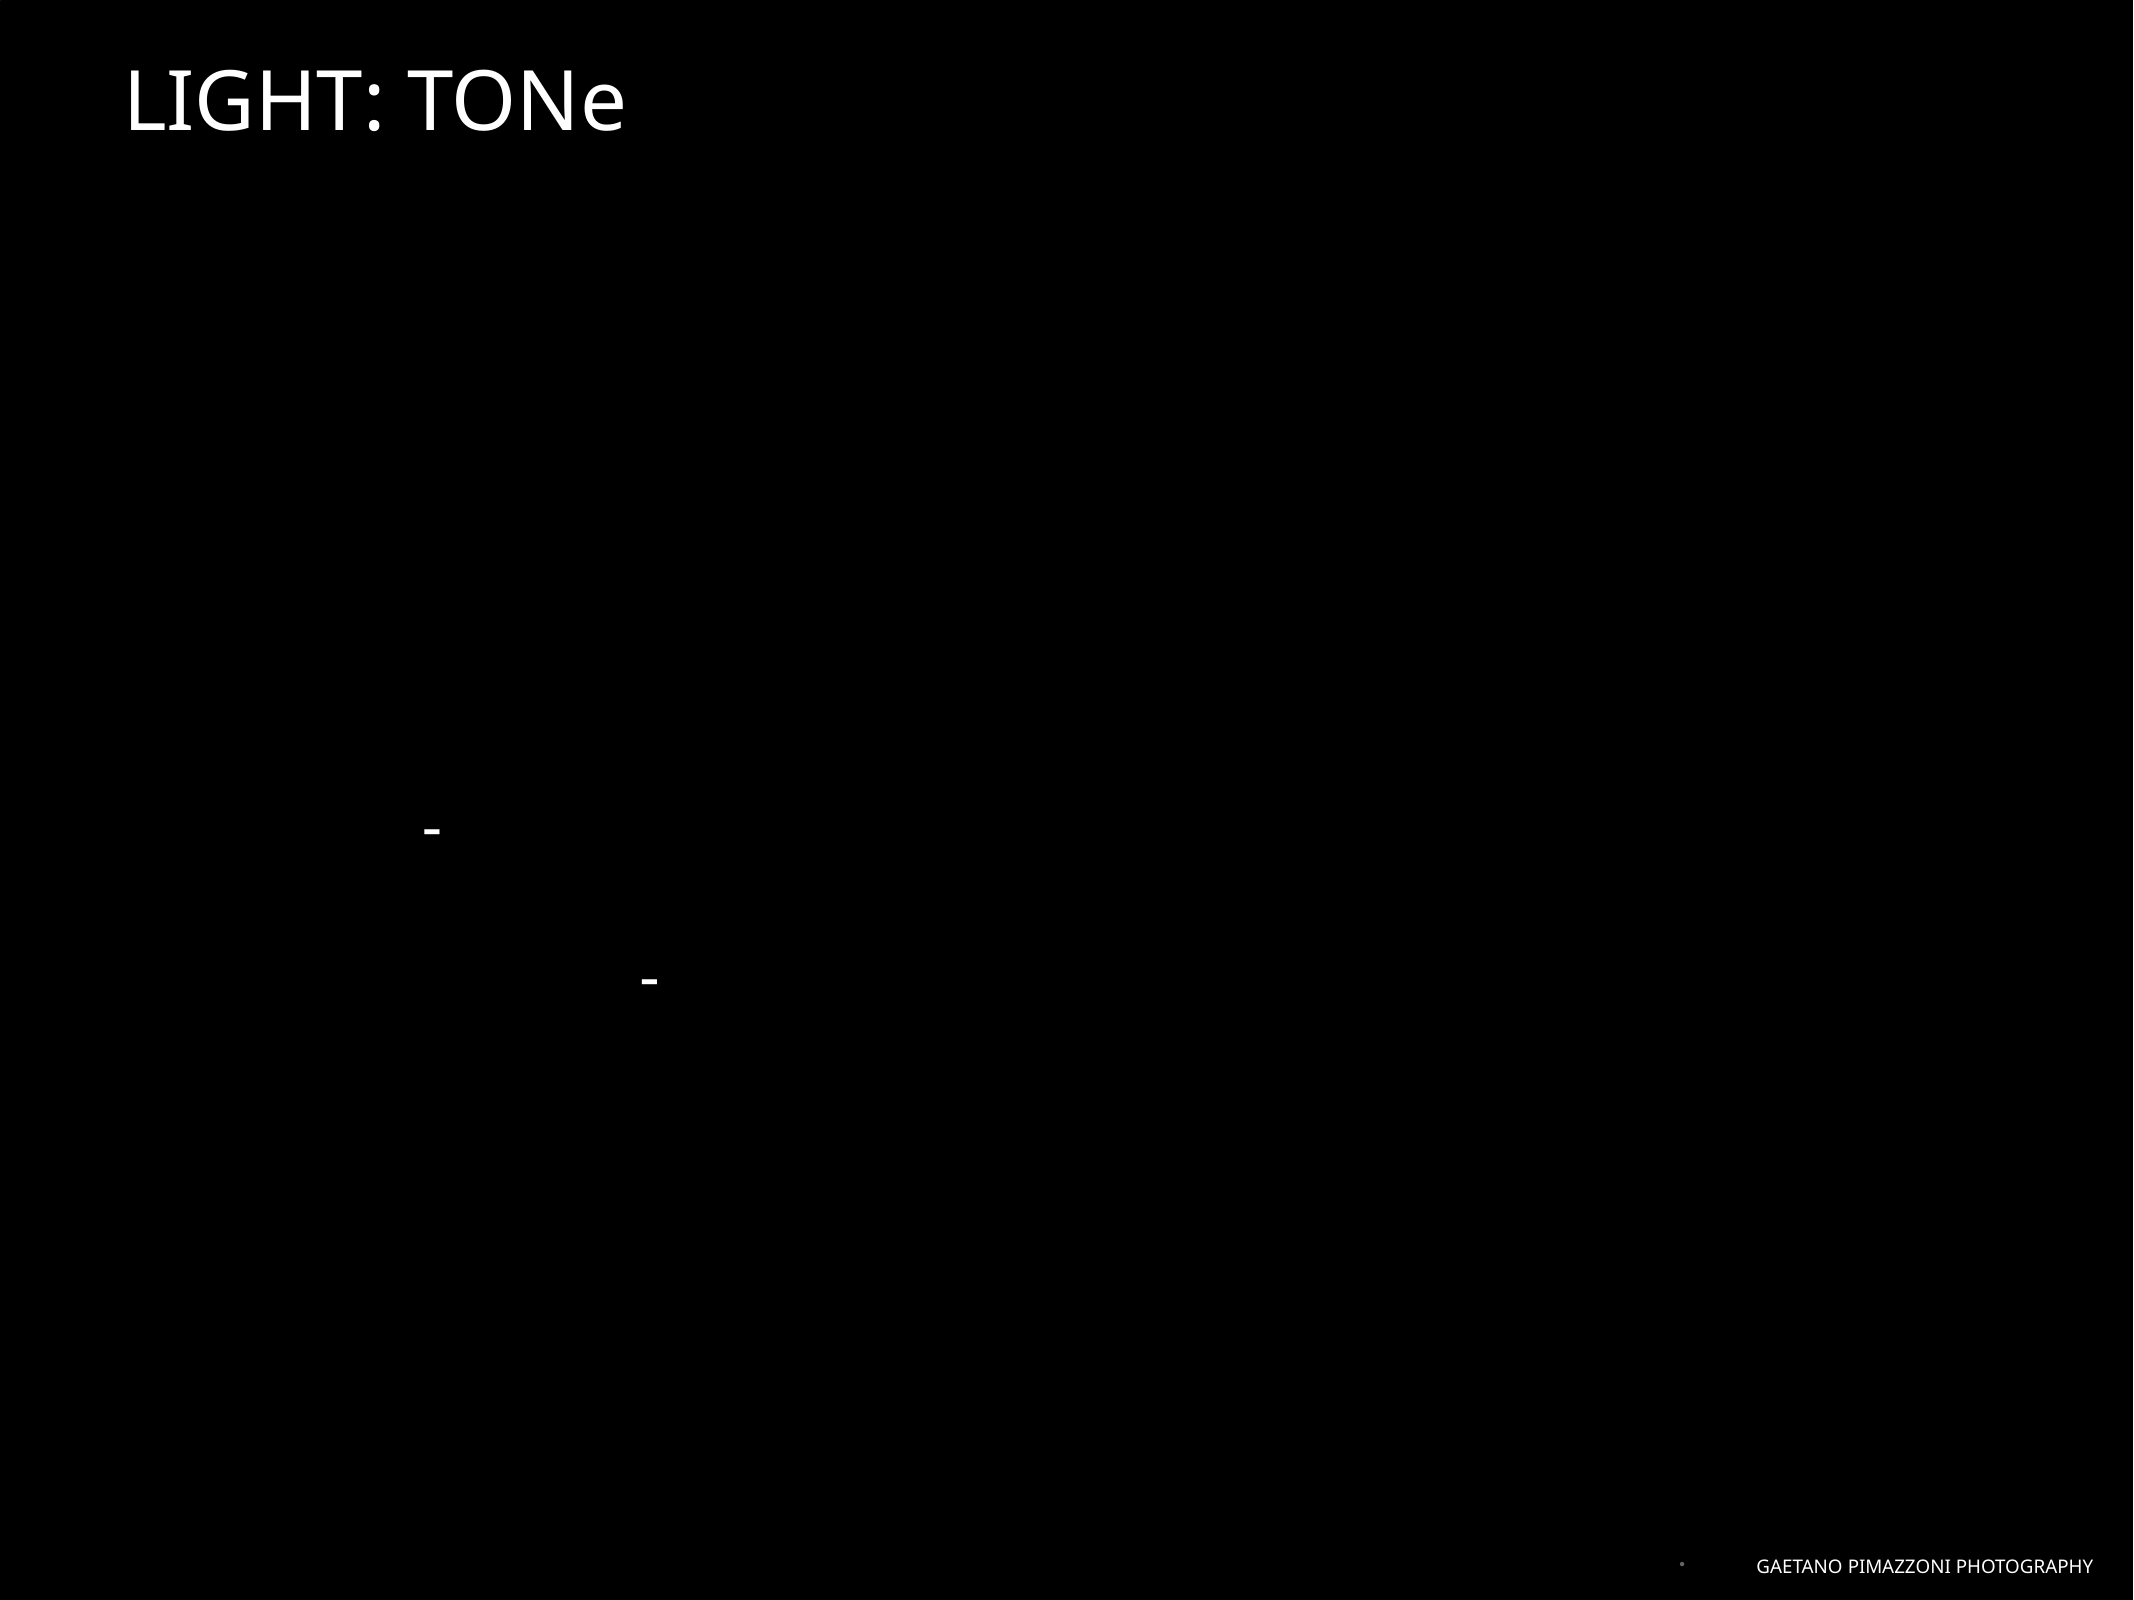

# LIGHT: TONe
Tone corresponds to the level of lightness or brightness in a photograph.
Dark tones correspond to shadows, light tones correspond to bright or highlight areas and mid tones sit in the middle.
The final tone in a photograph depends by:
How much light is reflected by the subject.
The length of the exposure.
The tonal contrast is what defines elements, shapes, geometries in a photograph, and this more easy to see in a black and white image.
GAETANO PIMAZZONI PHOTOGRAPHY